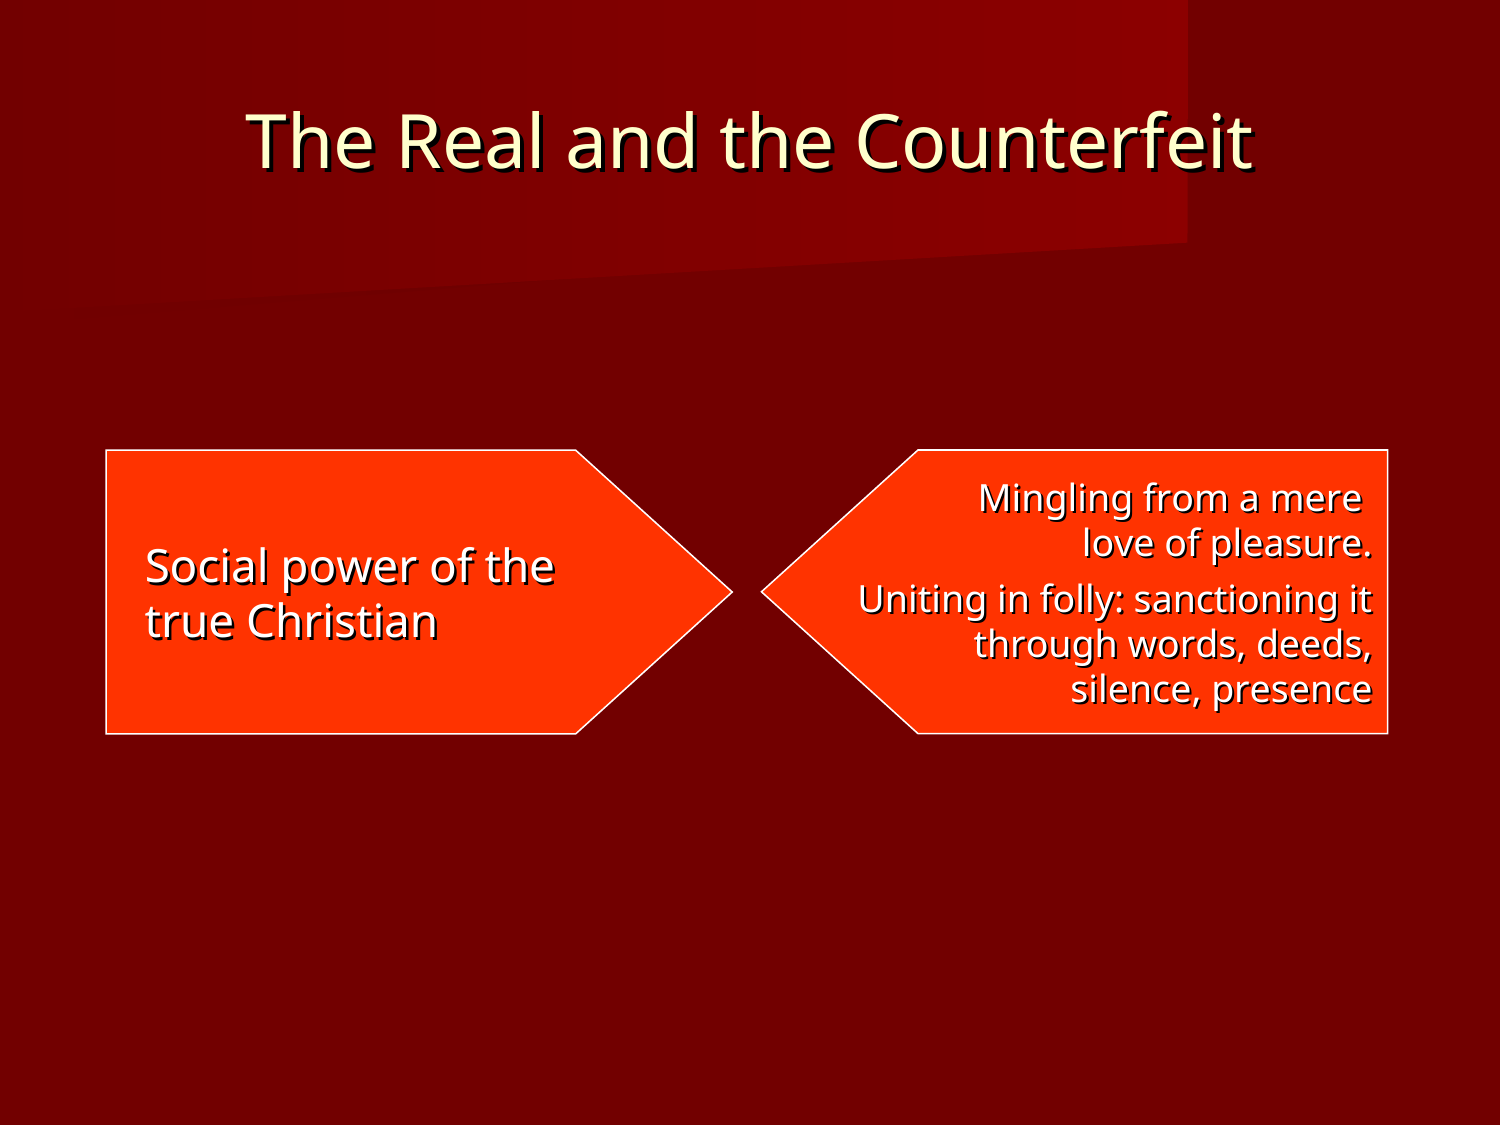

# The Real and the Counterfeit
Mingling from a mere
love of pleasure.
Uniting in folly: sanctioning it through words, deeds,
silence, presence
 Social power of the
 true Christian